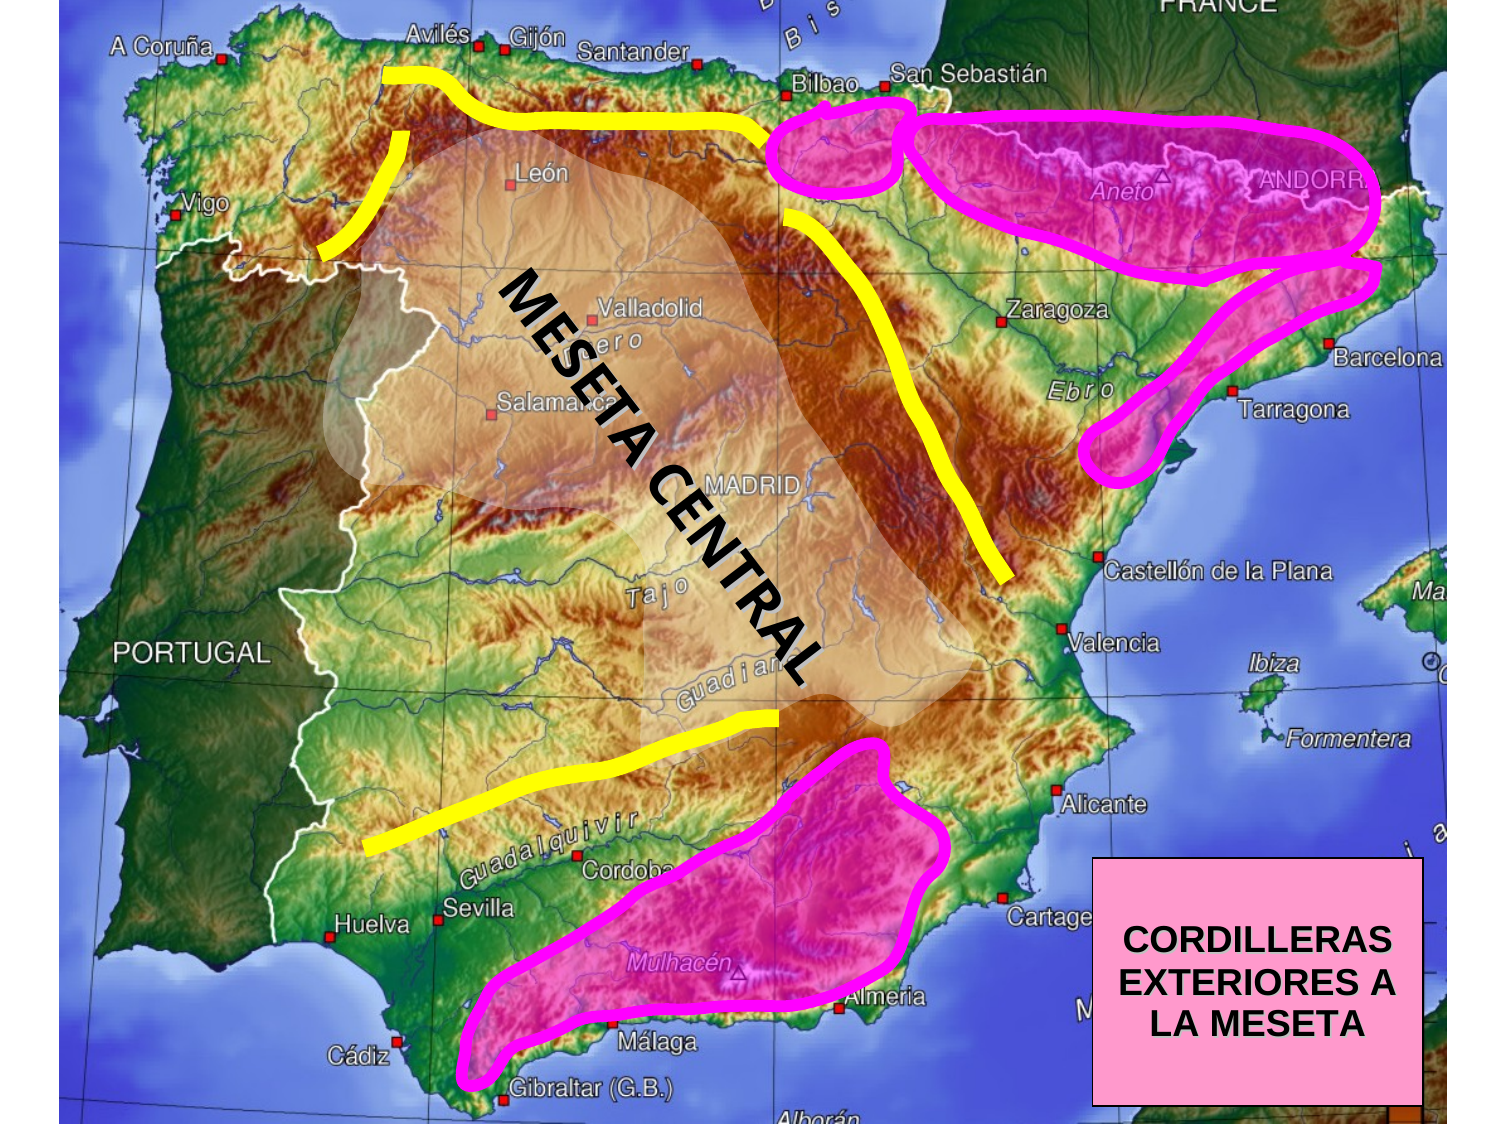

MESETA CENTRAL
CORDILLERAS EXTERIORES A LA MESETA